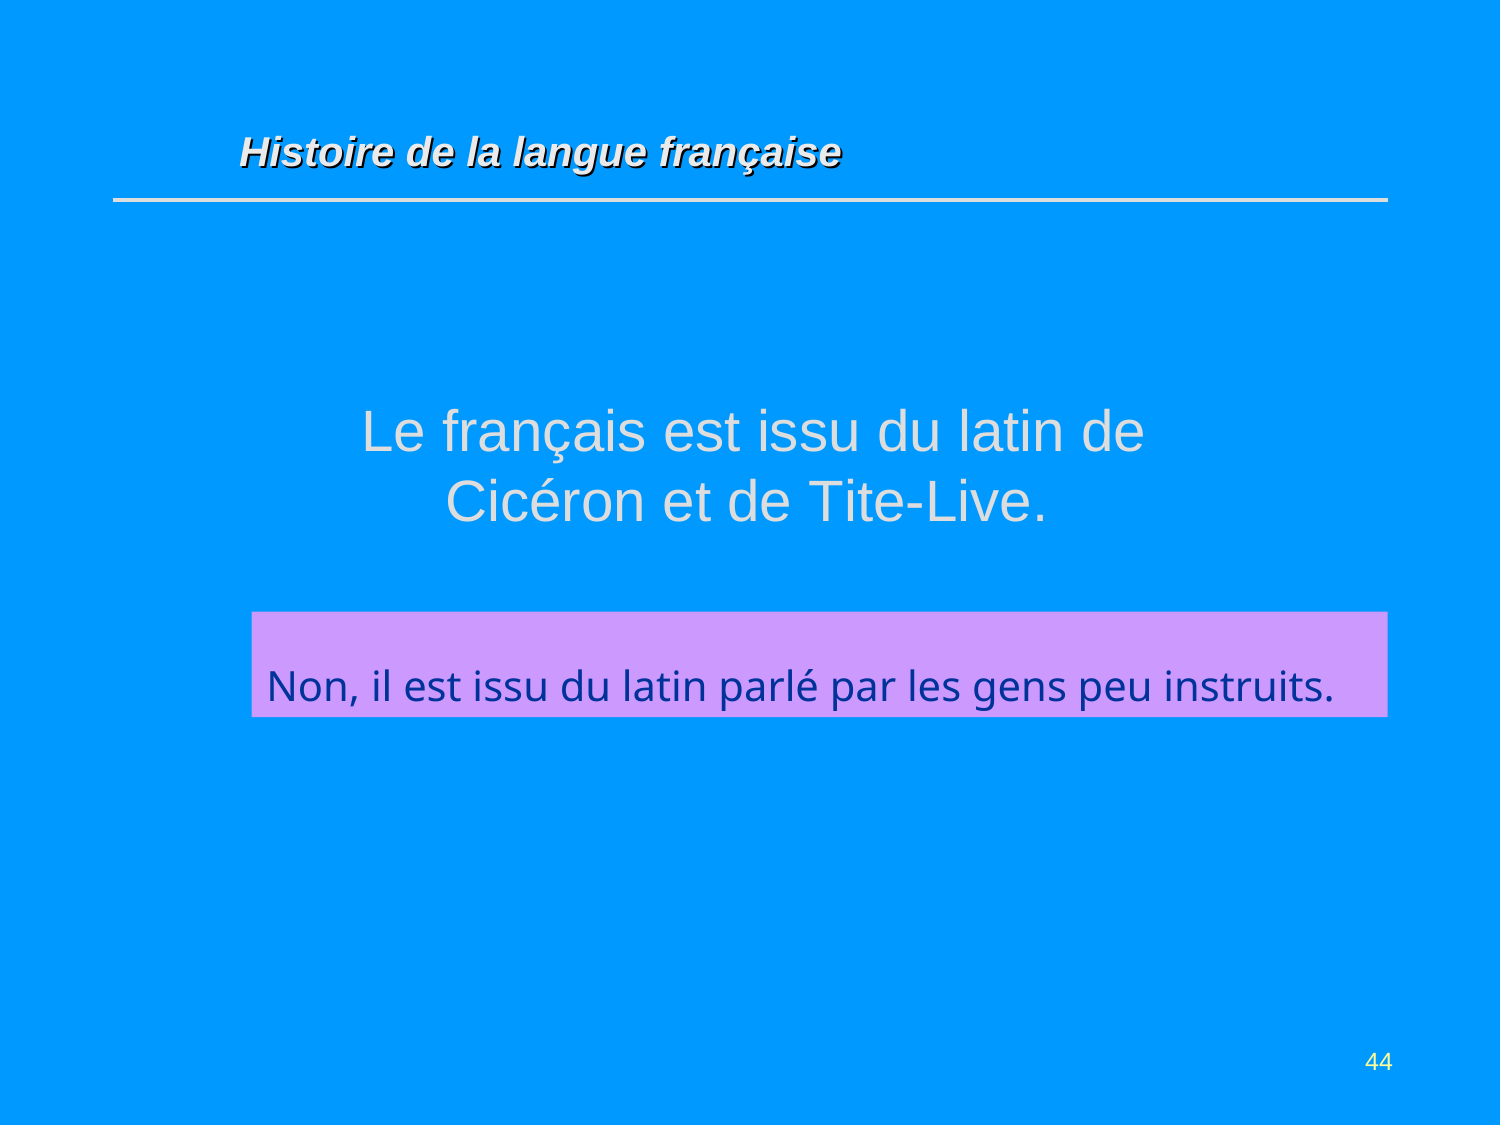

Histoire de la langue française
Le français est issu du latin de Cicéron et de Tite-Live.
Vrai / Faux ?
Non, il est issu du latin parlé par les gens peu instruits.
44